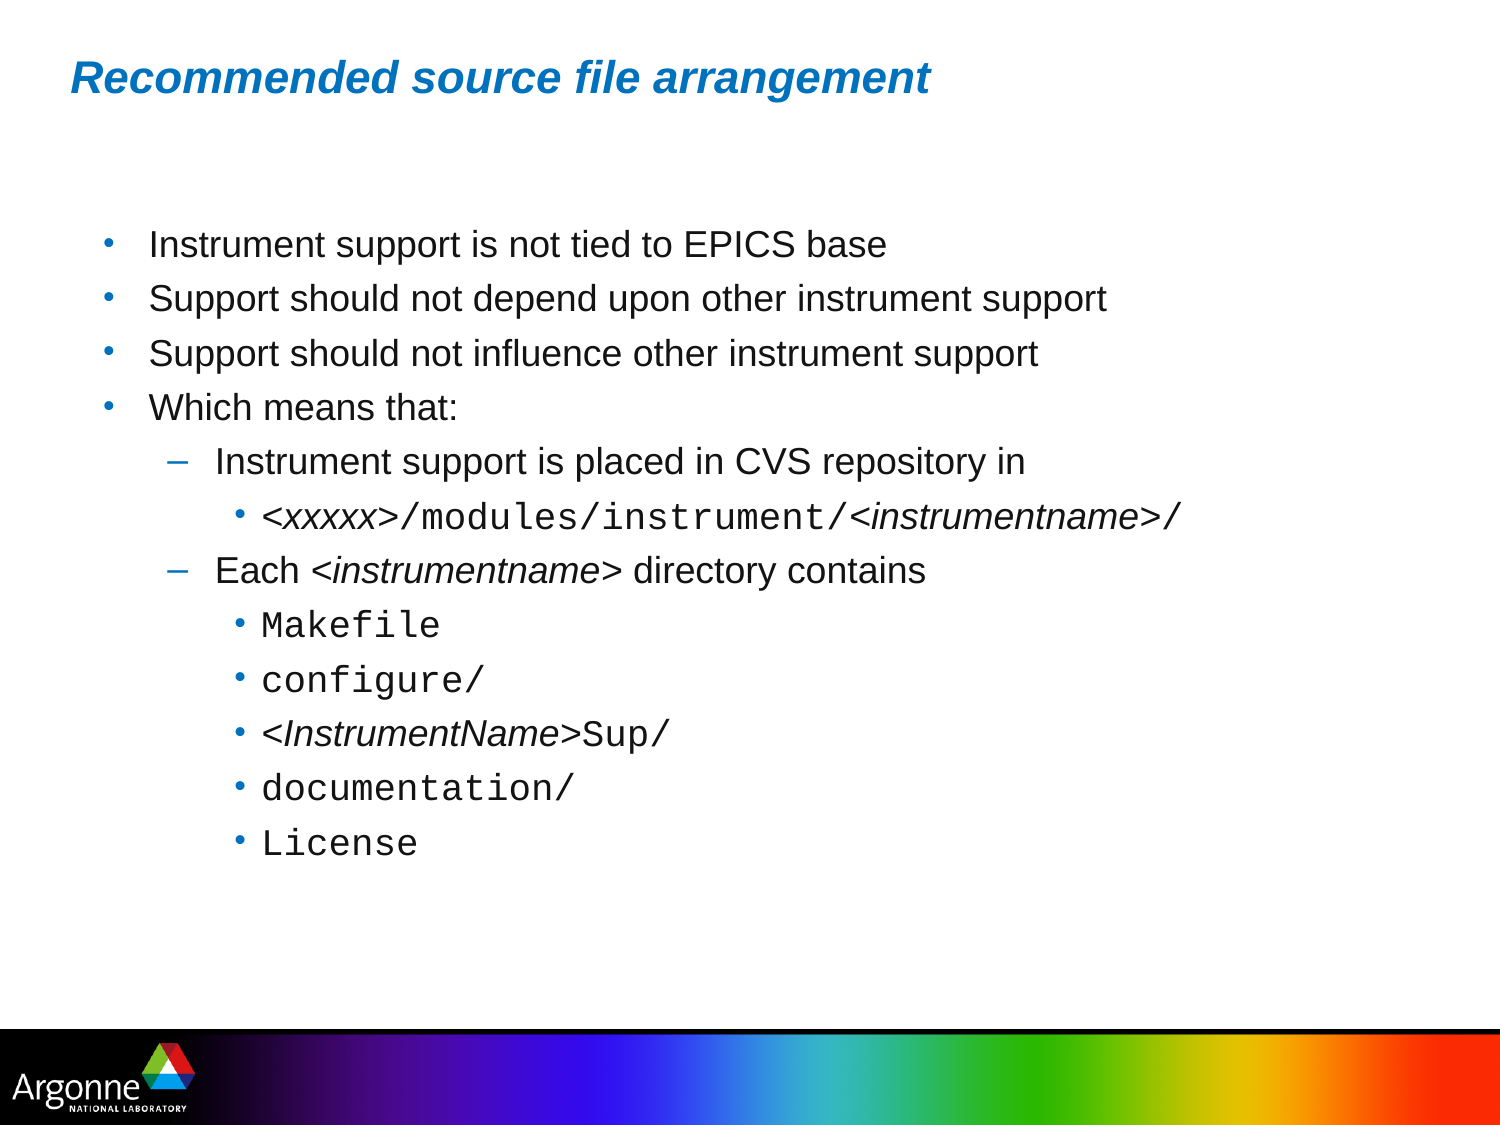

# Recommended source file arrangement
Instrument support is not tied to EPICS base
Support should not depend upon other instrument support
Support should not influence other instrument support
Which means that:
Instrument support is placed in CVS repository in
<xxxxx>/modules/instrument/<instrumentname>/
Each <instrumentname> directory contains
Makefile
configure/
<InstrumentName>Sup/
documentation/
License